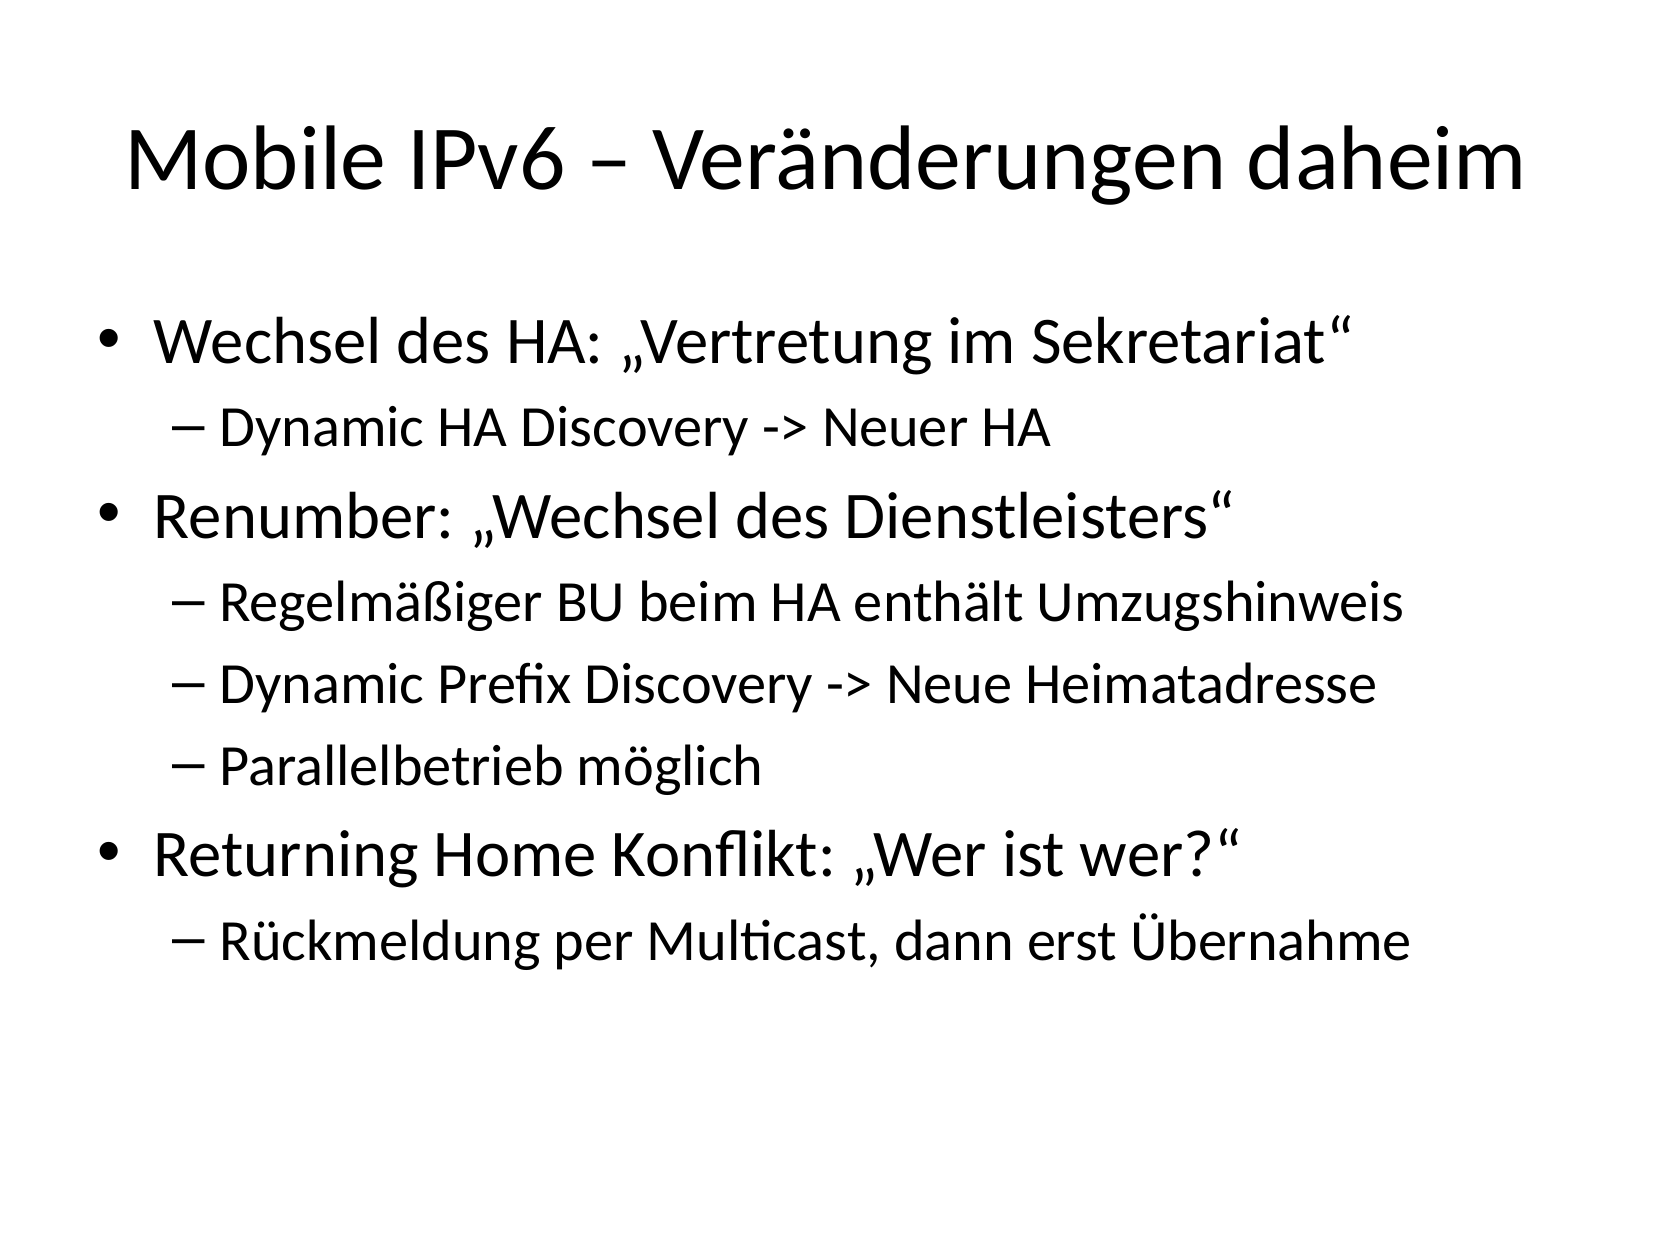

# Mobile IPv6 – Veränderungen daheim
Wechsel des HA: „Vertretung im Sekretariat“
Dynamic HA Discovery -> Neuer HA
Renumber: „Wechsel des Dienstleisters“
Regelmäßiger BU beim HA enthält Umzugshinweis
Dynamic Prefix Discovery -> Neue Heimatadresse
Parallelbetrieb möglich
Returning Home Konflikt: „Wer ist wer?“
Rückmeldung per Multicast, dann erst Übernahme